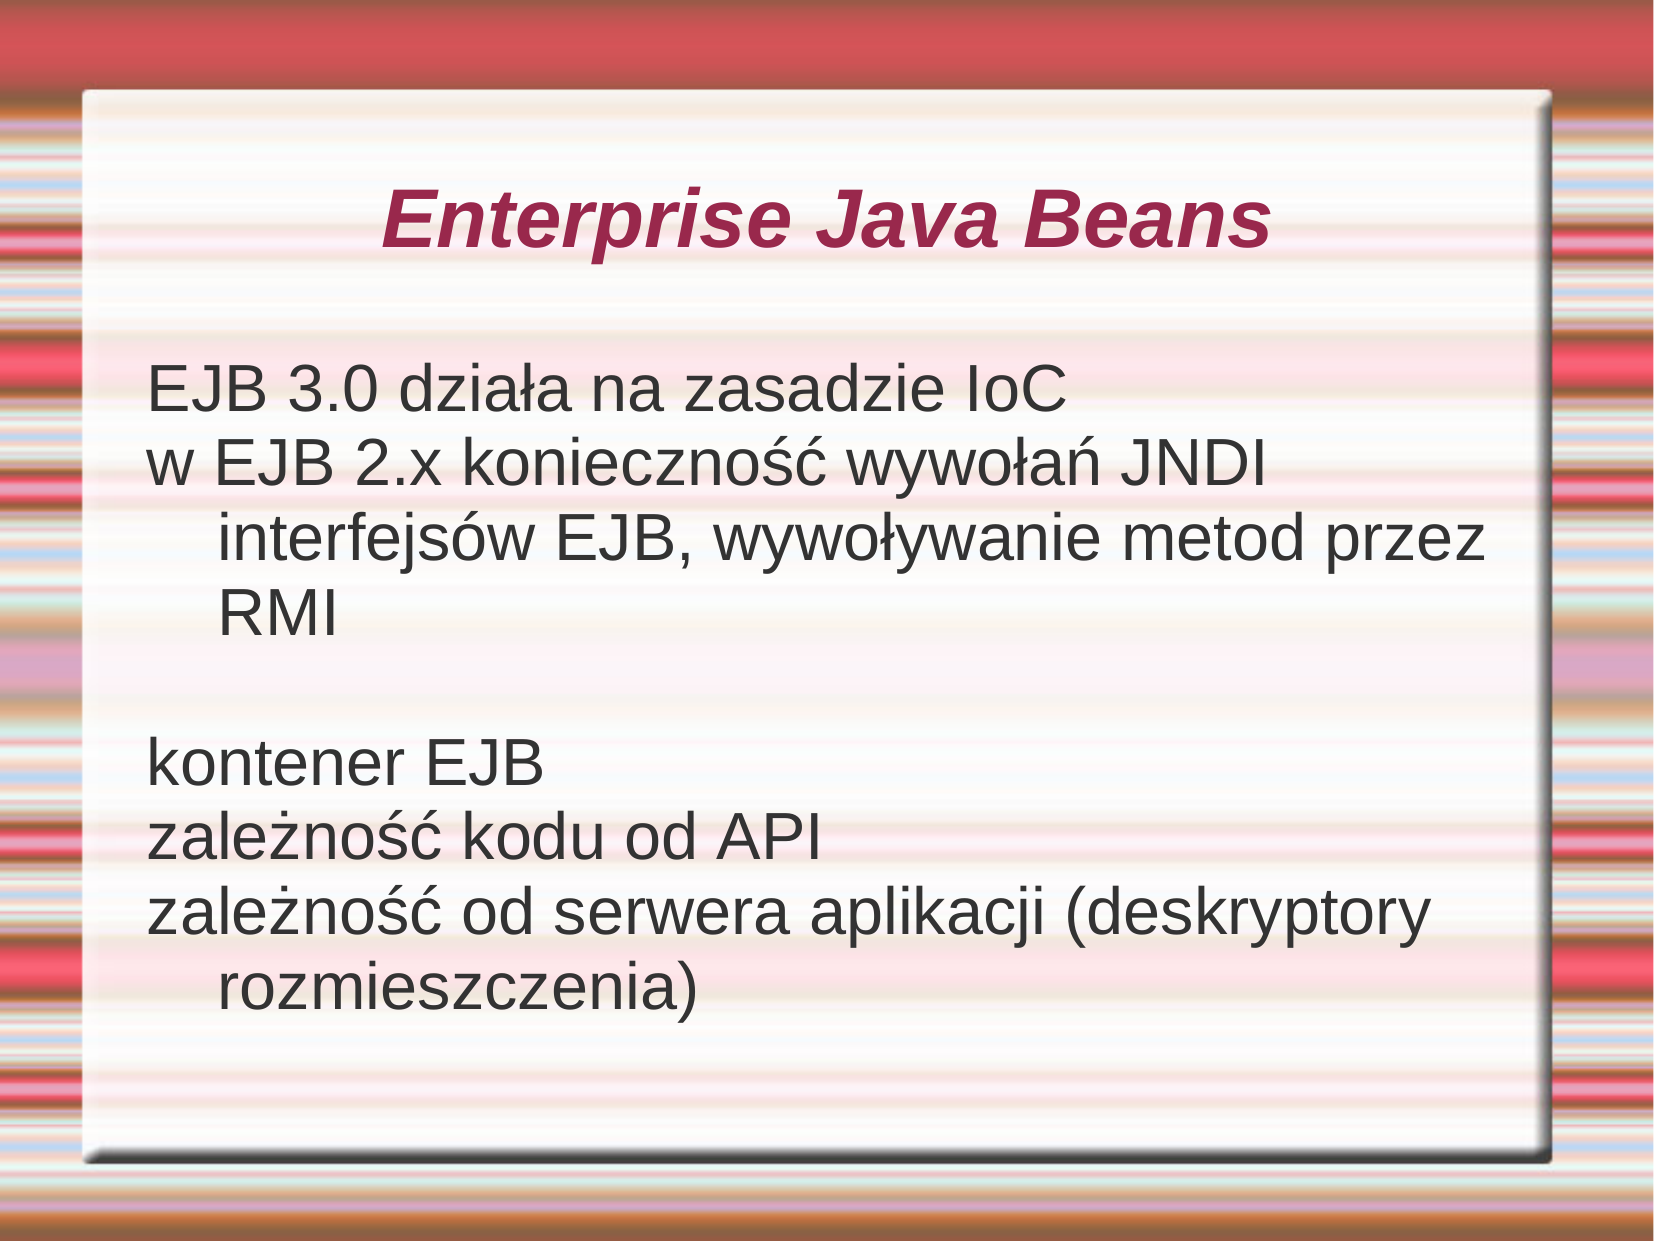

# Enterprise Java Beans
EJB 3.0 działa na zasadzie IoC
w EJB 2.x konieczność wywołań JNDI
interfejsów EJB, wywoływanie metod przez RMI
kontener EJB
zależność kodu od API
zależność od serwera aplikacji (deskryptory rozmieszczenia)